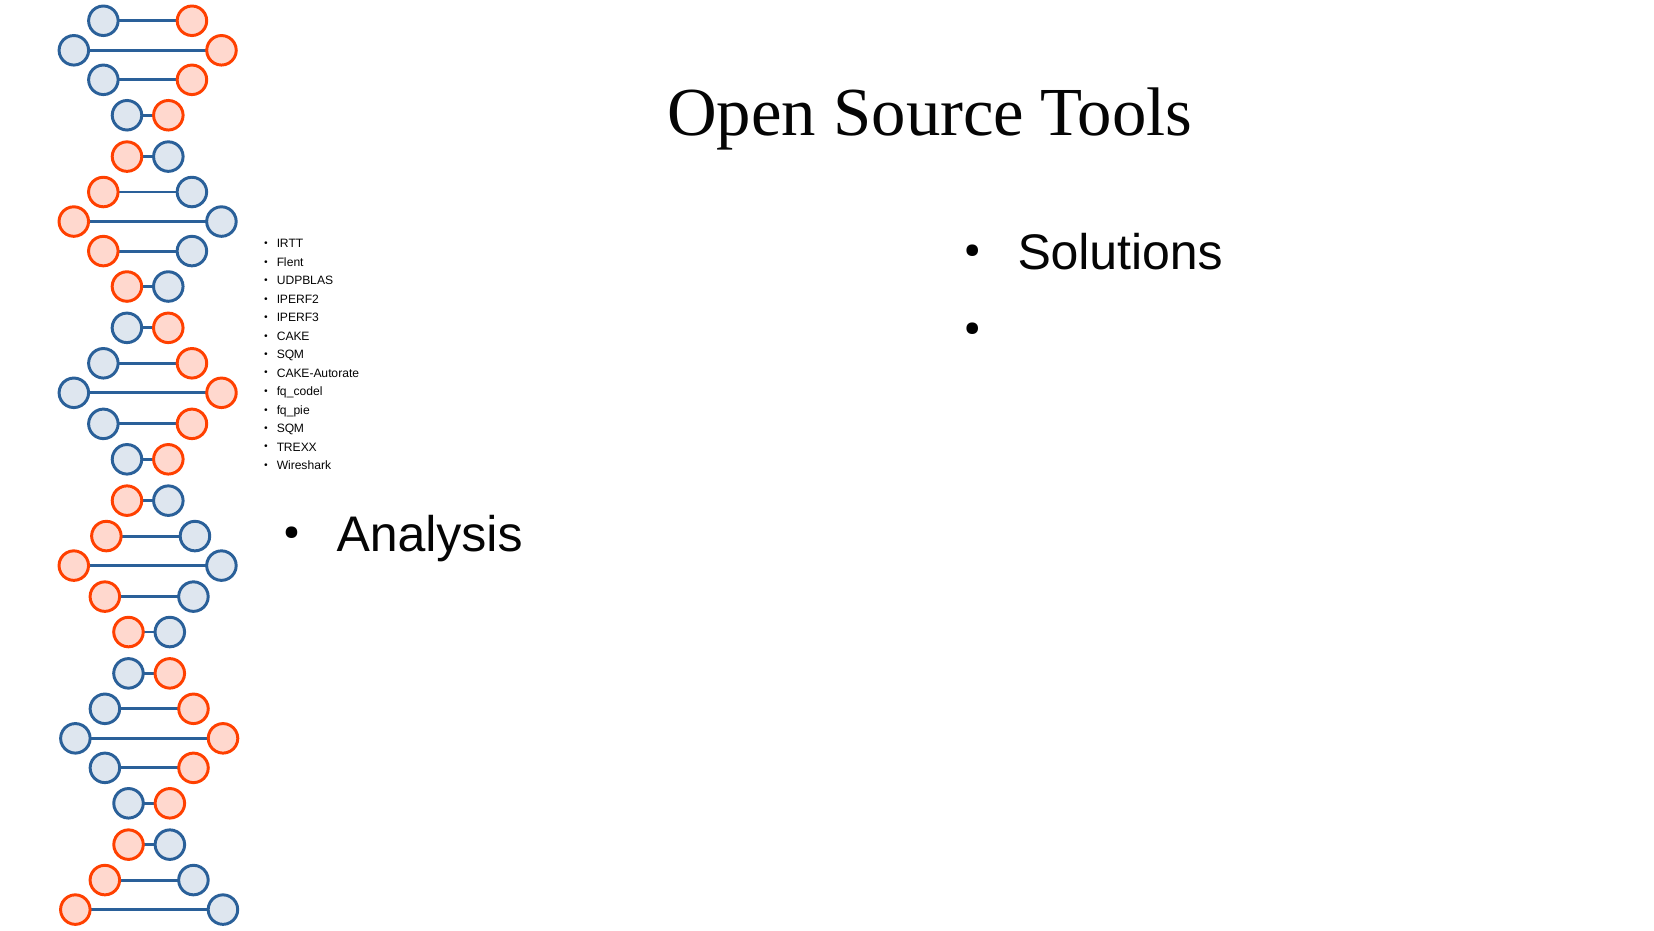

# Open Source Tools
IRTT
Flent
UDPBLAS
IPERF2
IPERF3
CAKE
SQM
CAKE-Autorate
fq_codel
fq_pie
SQM
TREXX
Wireshark
Solutions
Analysis